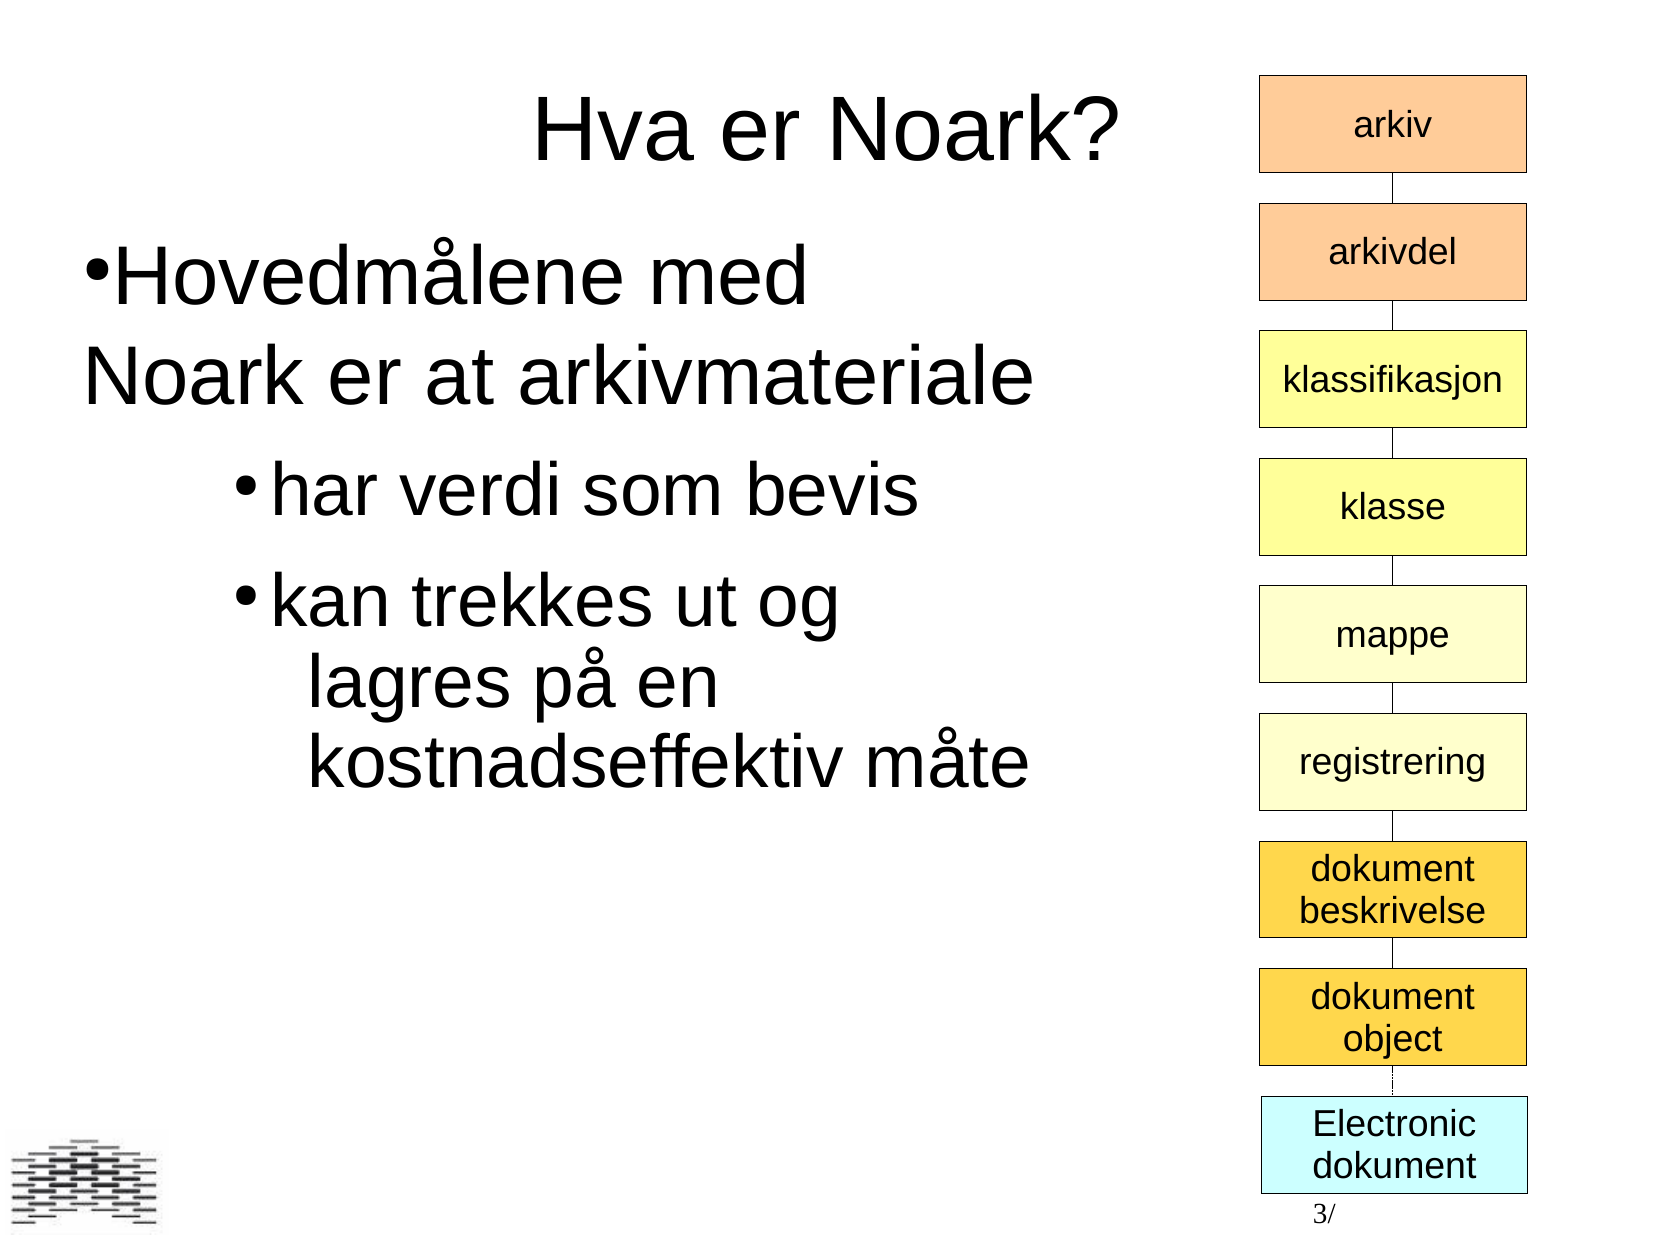

# Hva er Noark?
arkiv
arkivdel
klassifikasjon
klasse
mappe
registrering
dokument
beskrivelse
dokument
object
Electronic
dokument
Hovedmålene med Noark er at arkivmateriale
har verdi som bevis
kan trekkes ut og lagres på en kostnadseffektiv måte